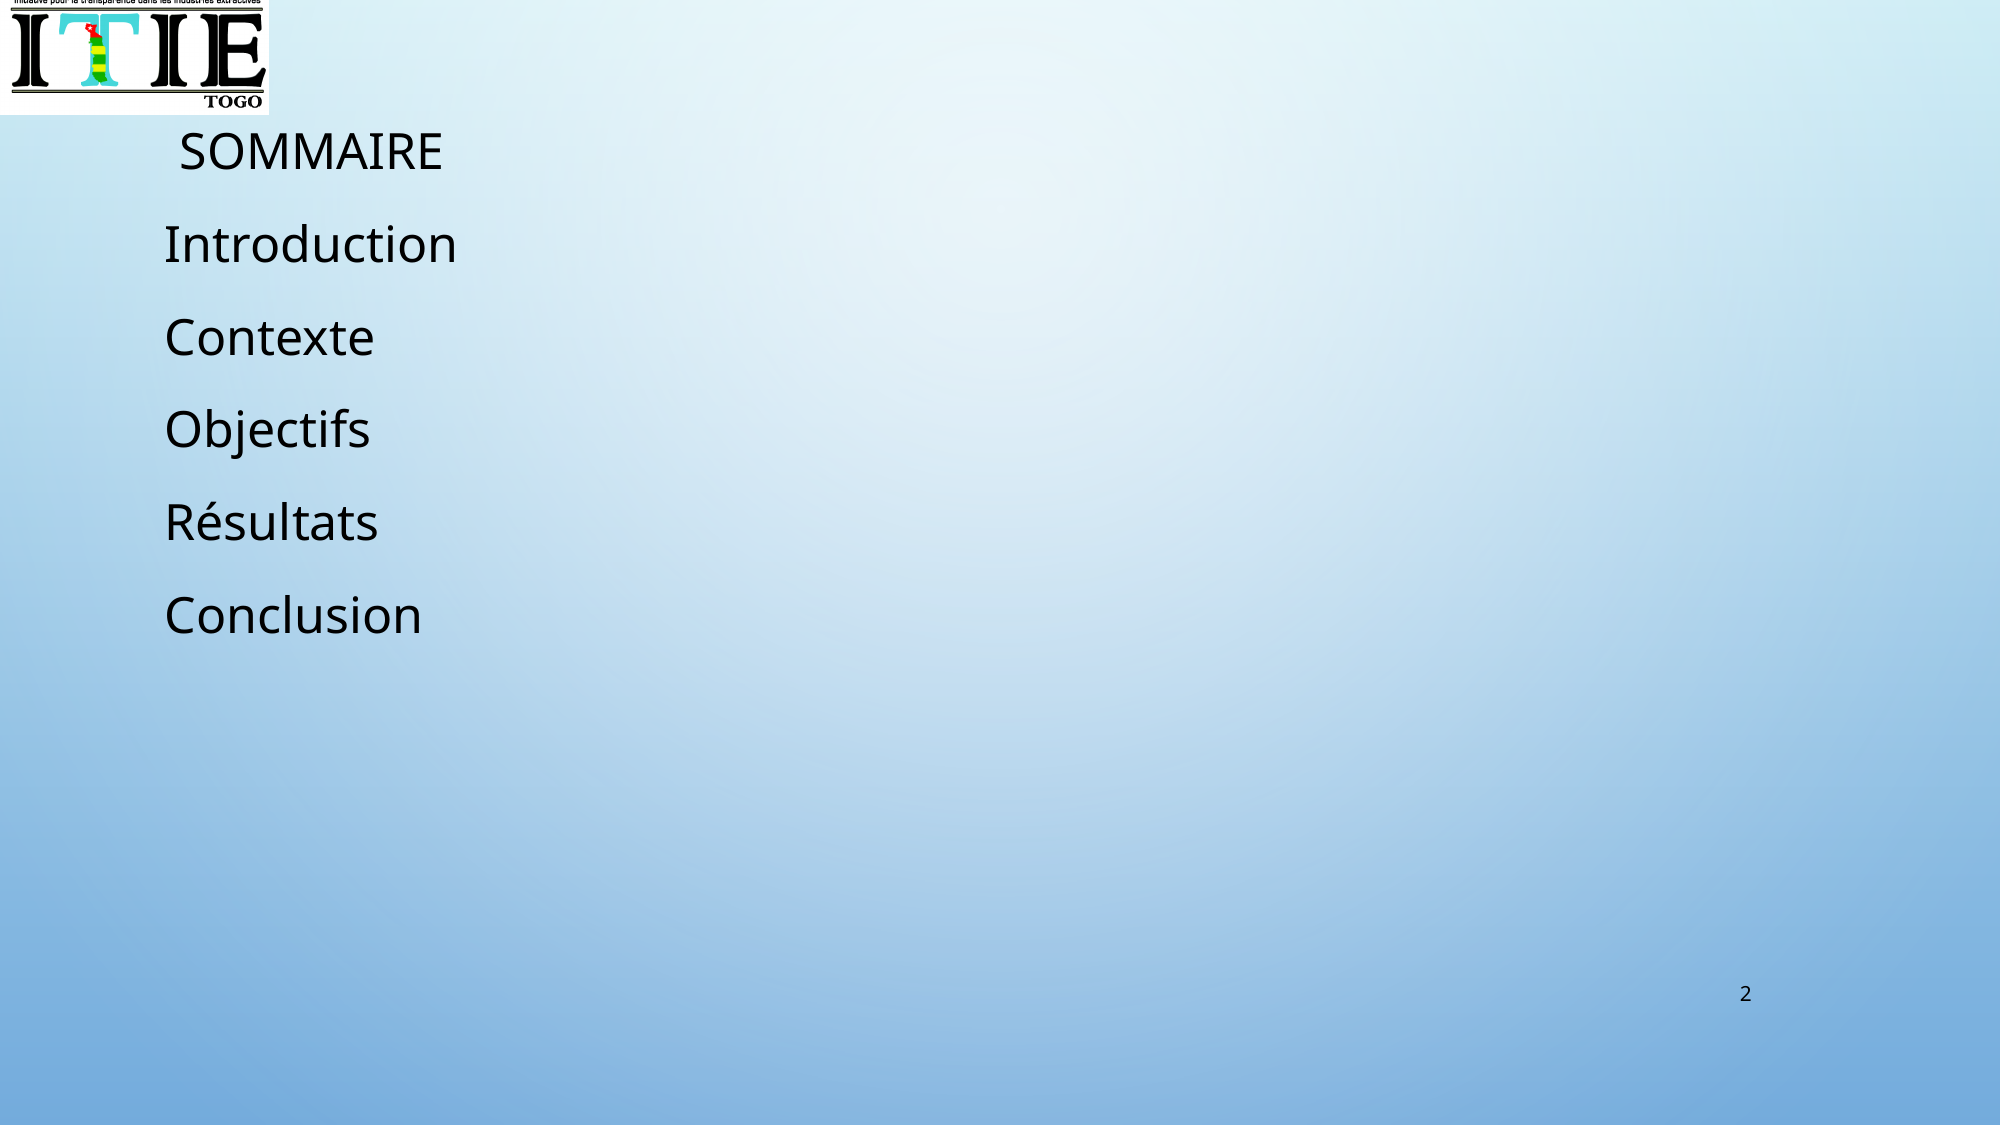

# SOMMAIRE
Introduction
Contexte
Objectifs
Résultats
Conclusion